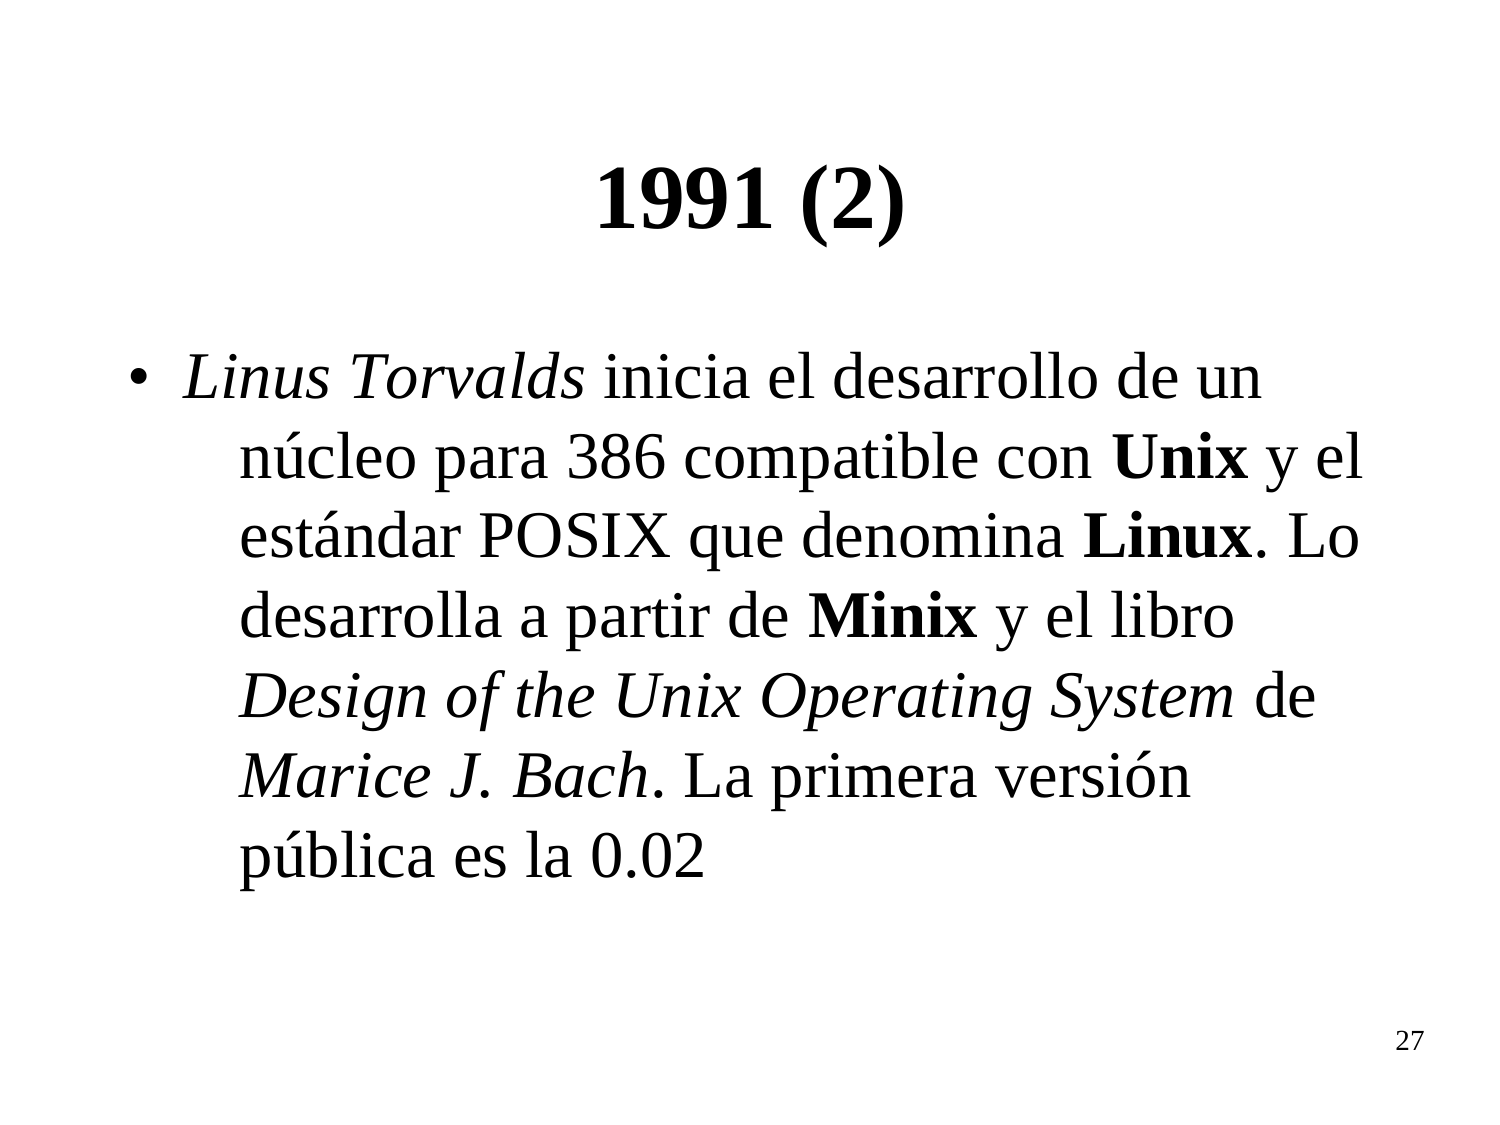

# 1991 (2)
Linus Torvalds inicia el desarrollo de un núcleo para 386 compatible con Unix y el estándar POSIX que denomina Linux. Lo desarrolla a partir de Minix y el libro Design of the Unix Operating System de Marice J. Bach. La primera versión pública es la 0.02
27